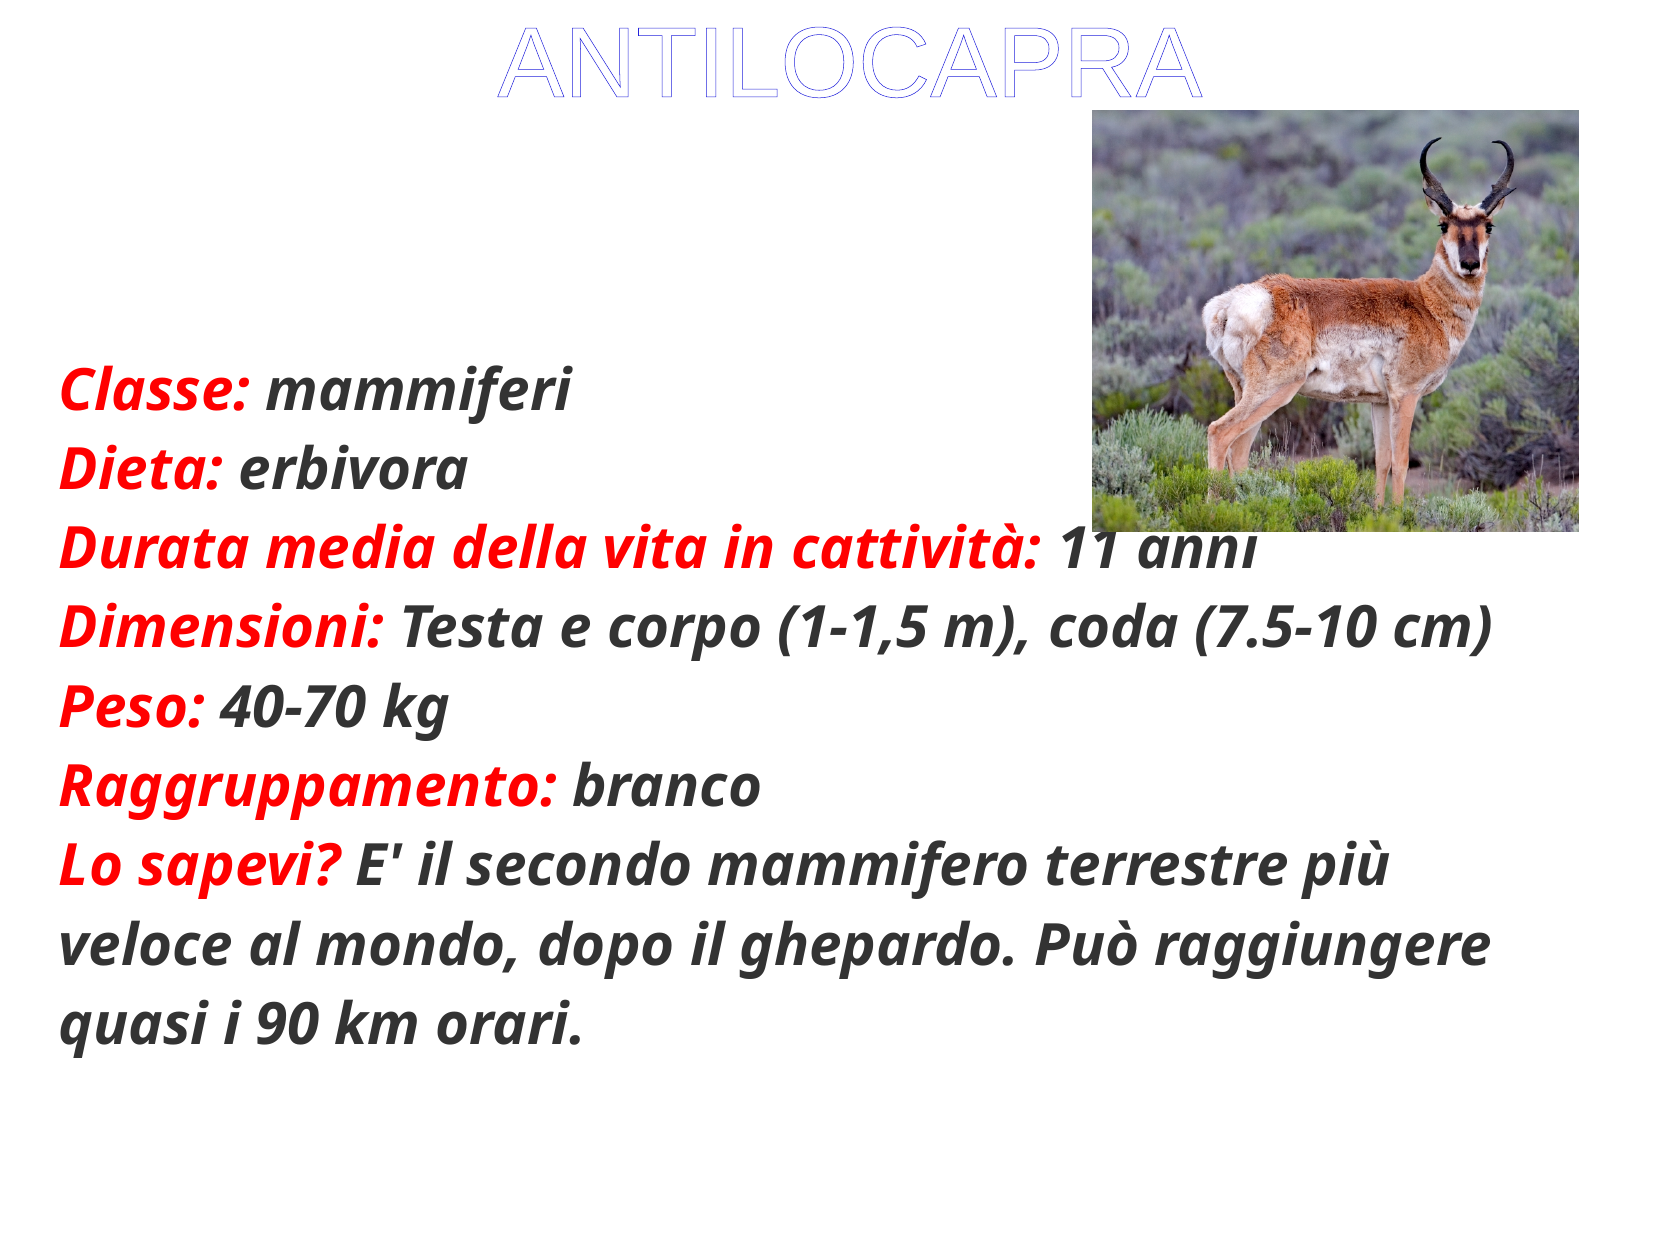

# ANTILOCAPRA
Classe: mammiferi
Dieta: erbivora
Durata media della vita in cattività: 11 anni
Dimensioni: Testa e corpo (1-1,5 m), coda (7.5-10 cm)
Peso: 40-70 kg
Raggruppamento: branco
Lo sapevi? E' il secondo mammifero terrestre più veloce al mondo, dopo il ghepardo. Può raggiungere quasi i 90 km orari.